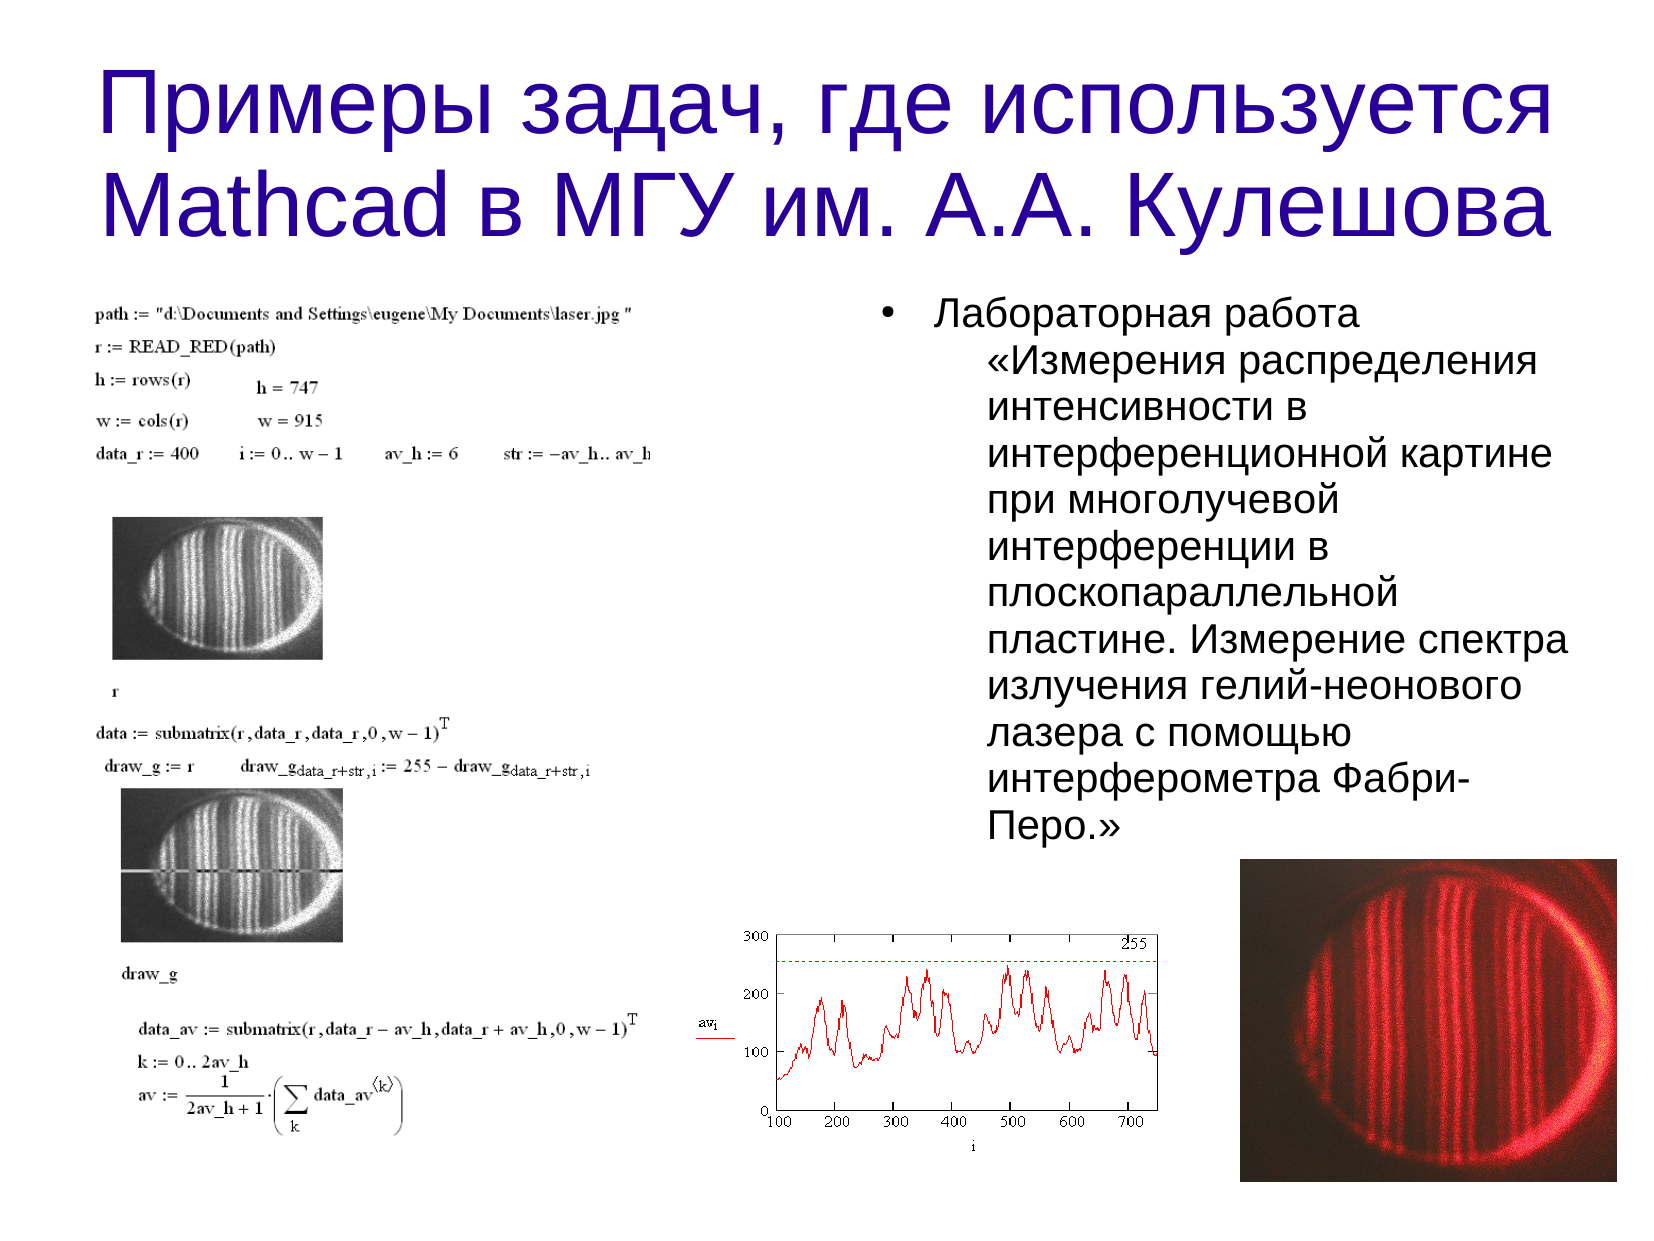

# Примеры задач, где используется Mathcad в МГУ им. А.А. Кулешова
Лабораторная работа «Измерения распределения интенсивности в интерференционной картине при многолучевой интерференции в плоскопараллельной пластине. Измерение спектра излучения гелий-неонового лазера с помощью интерферометра Фабри-Перо.»